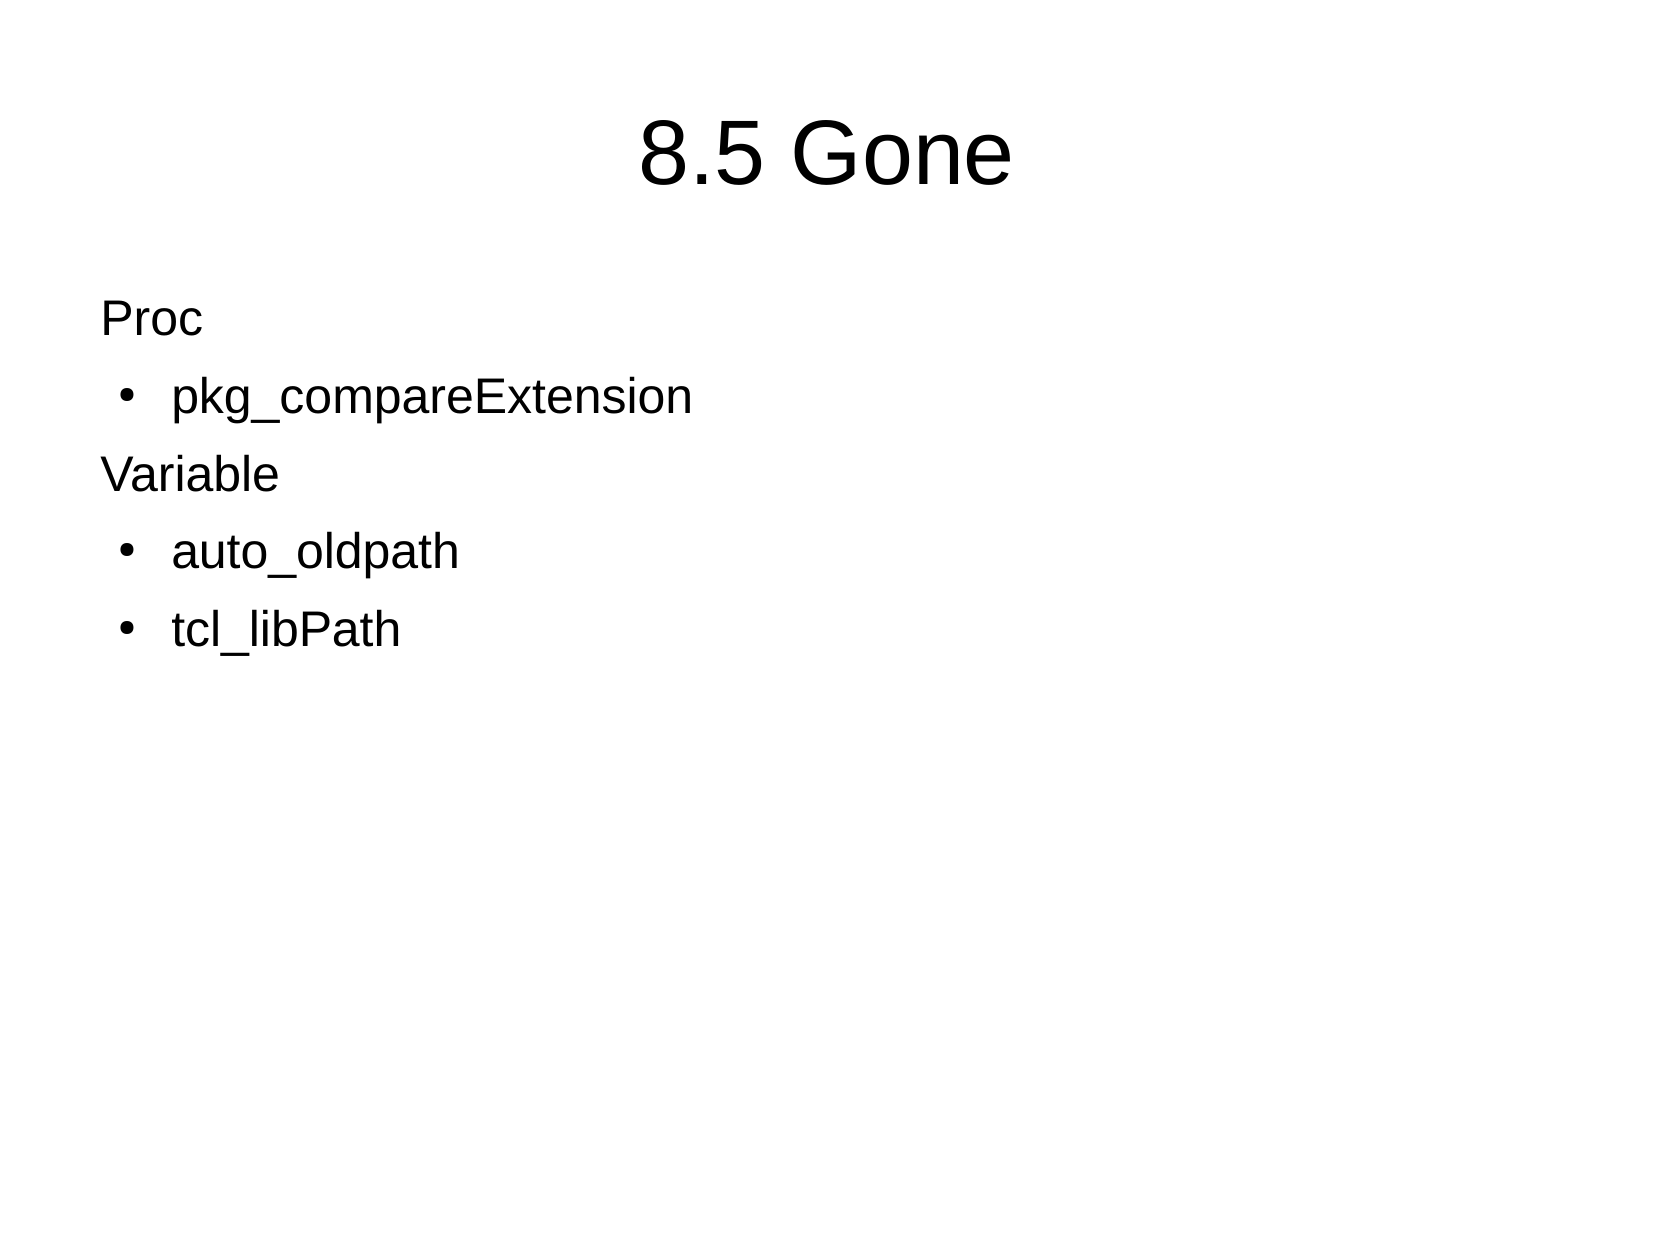

# 8.5 Gone
Proc
pkg_compareExtension
Variable
auto_oldpath
tcl_libPath